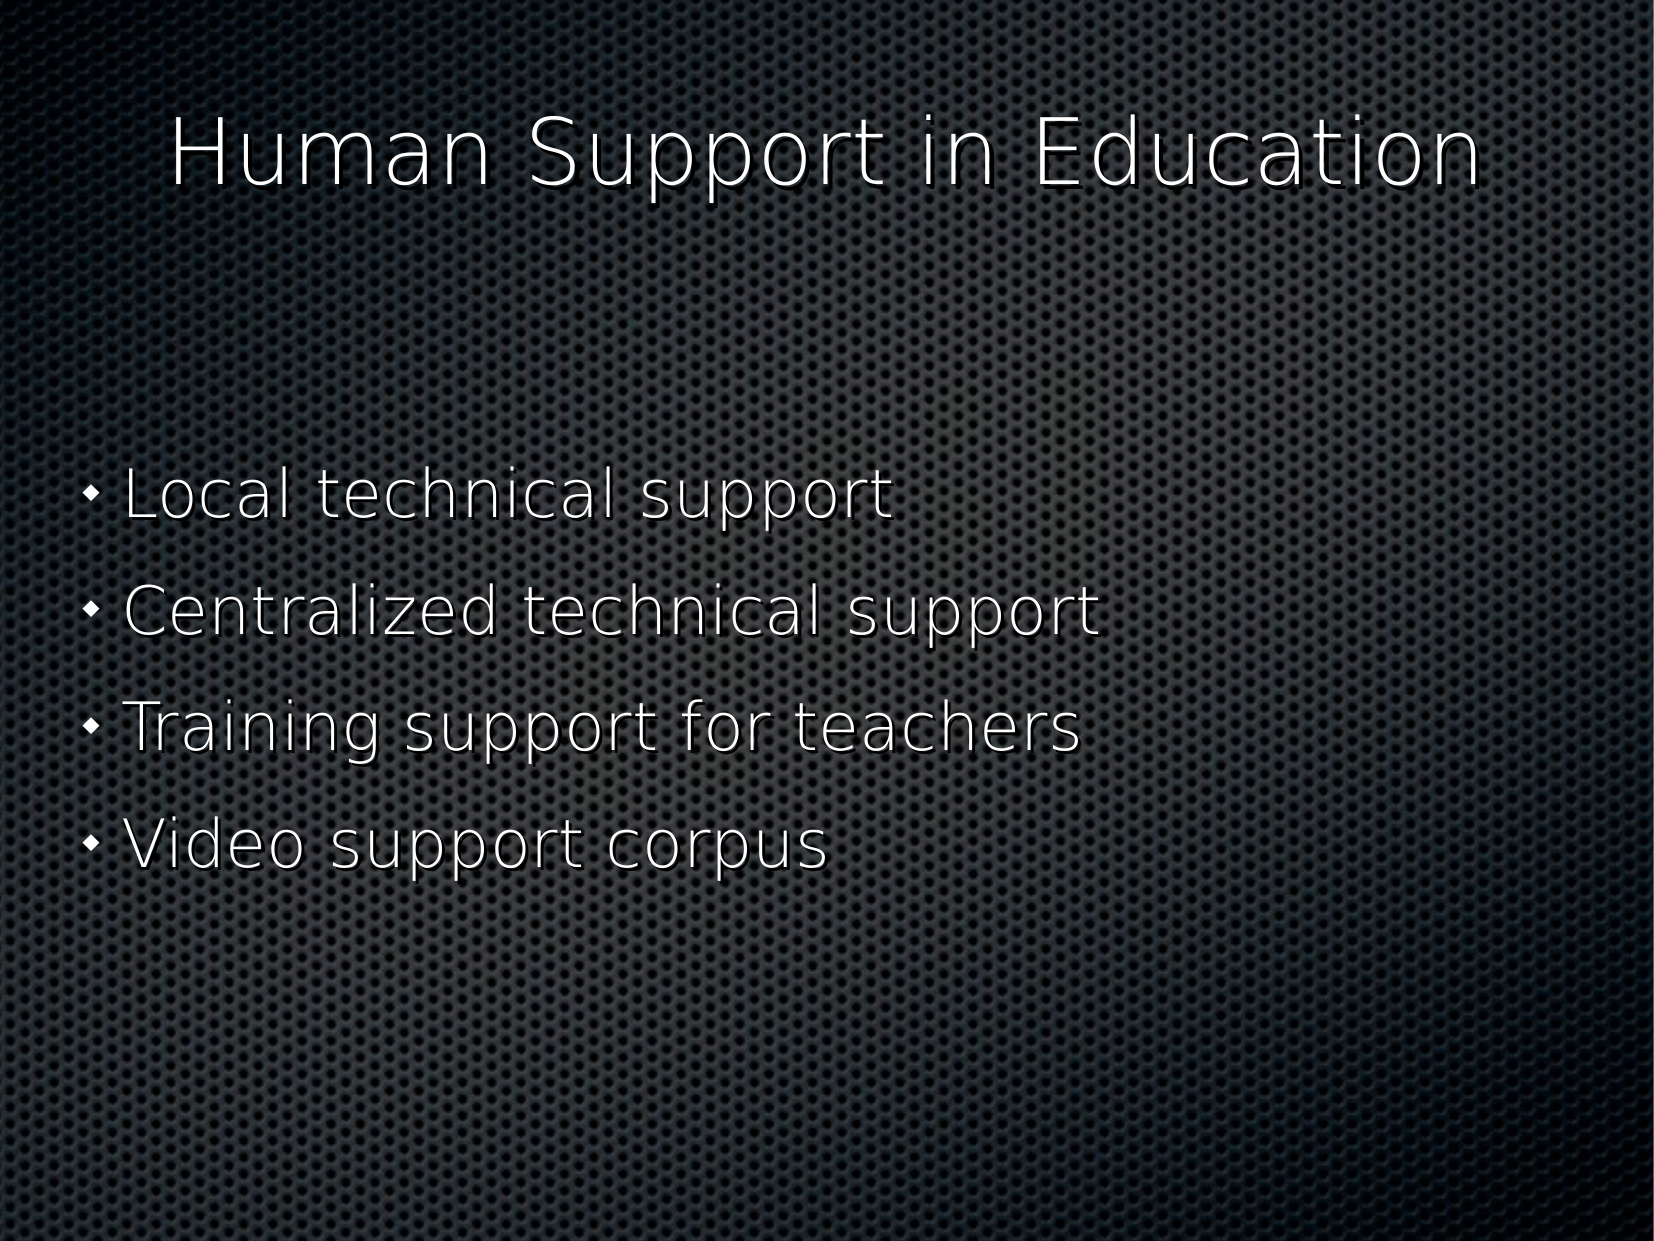

# Human Support in Education
 Local technical support
 Centralized technical support
 Training support for teachers
 Video support corpus